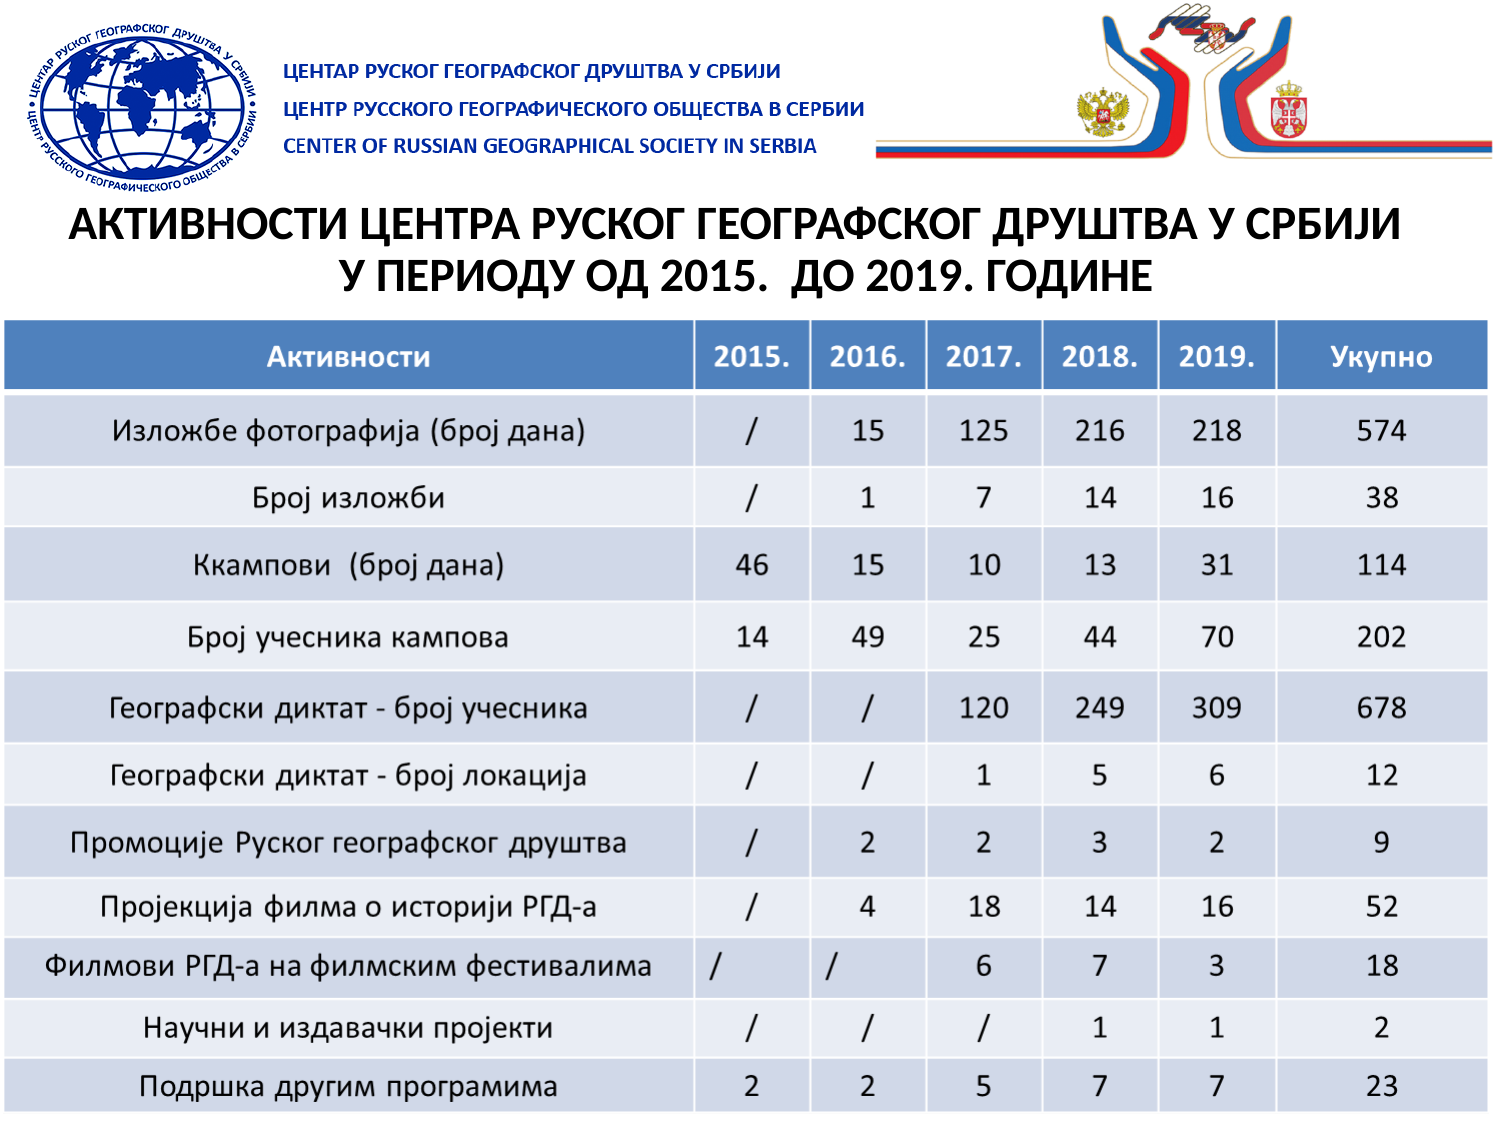

АКТИВНОСТИ ЦЕНТРА РУСКОГ ГЕОГРАФСКОГ ДРУШТВА У СРБИЈИ
У ПЕРИОДУ ОД 2015. ДО 2019. ГОДИНЕ